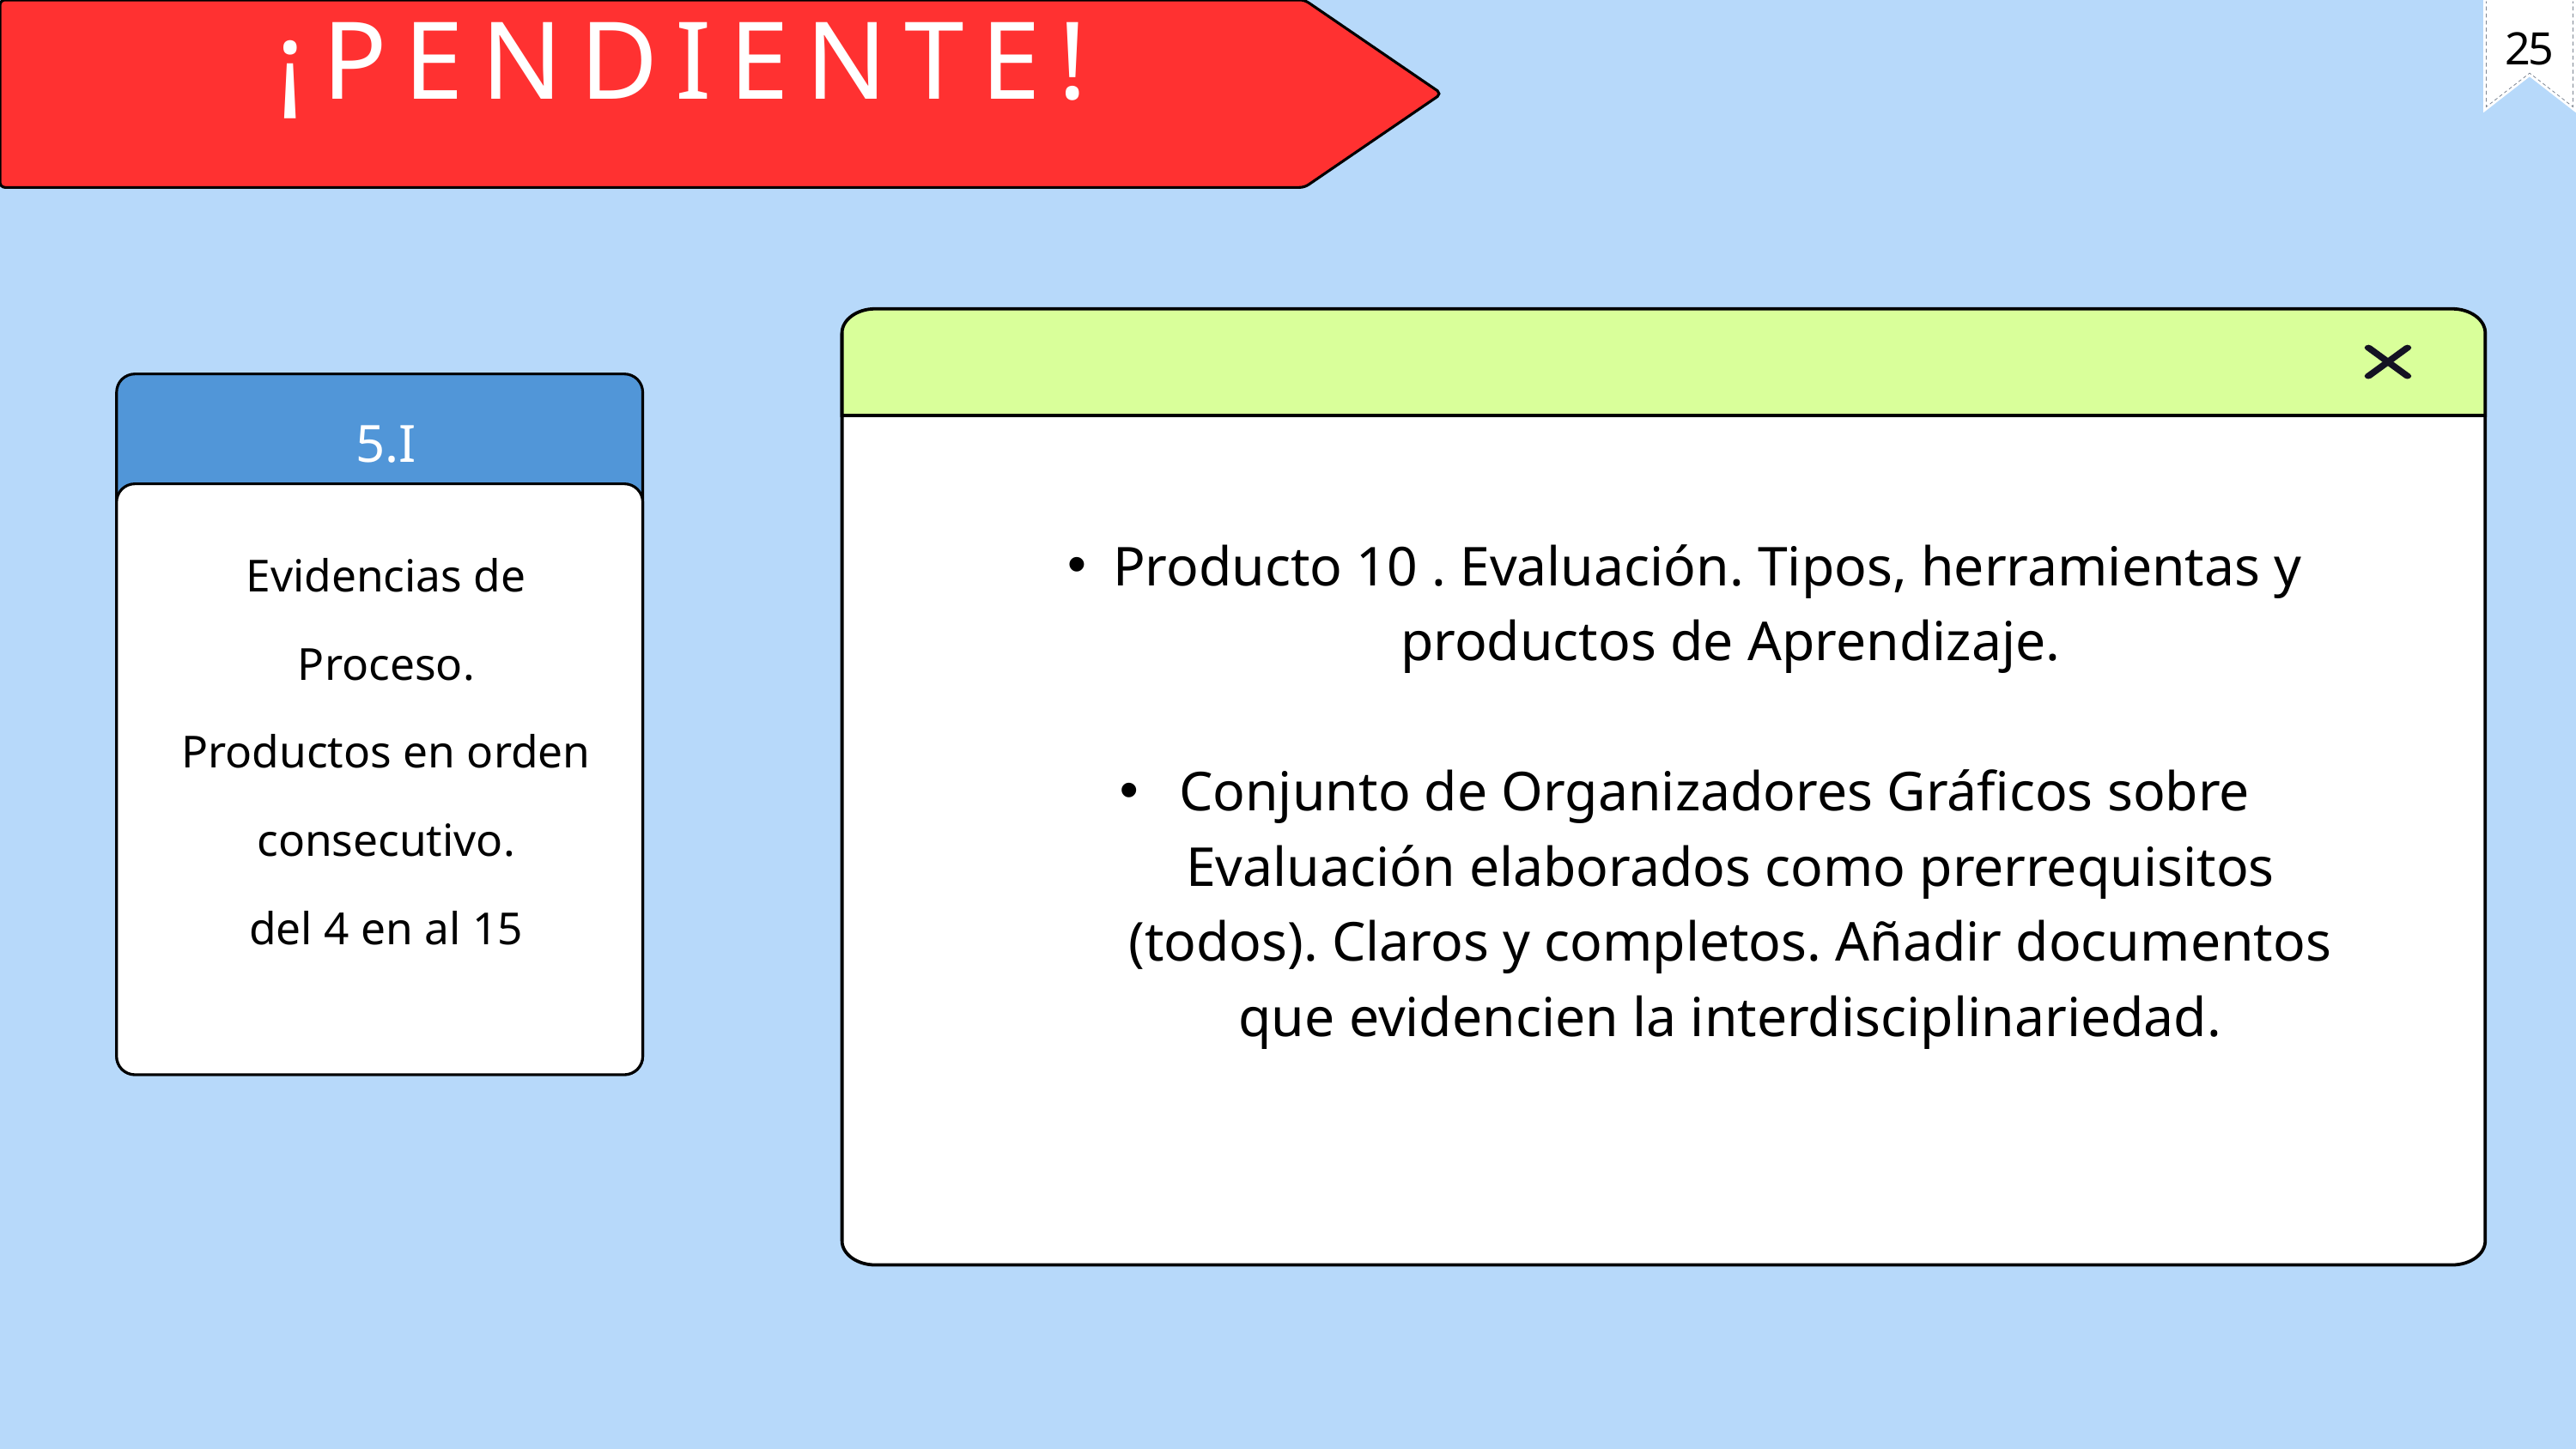

¡PENDIENTE!
25
5.I
Evidencias de Proceso.
Productos en orden consecutivo.
del 4 en al 15
Producto 10 . Evaluación. Tipos, herramientas y productos de Aprendizaje.
 Conjunto de Organizadores Gráficos sobre Evaluación elaborados como prerrequisitos (todos). Claros y completos. Añadir documentos que evidencien la interdisciplinariedad.